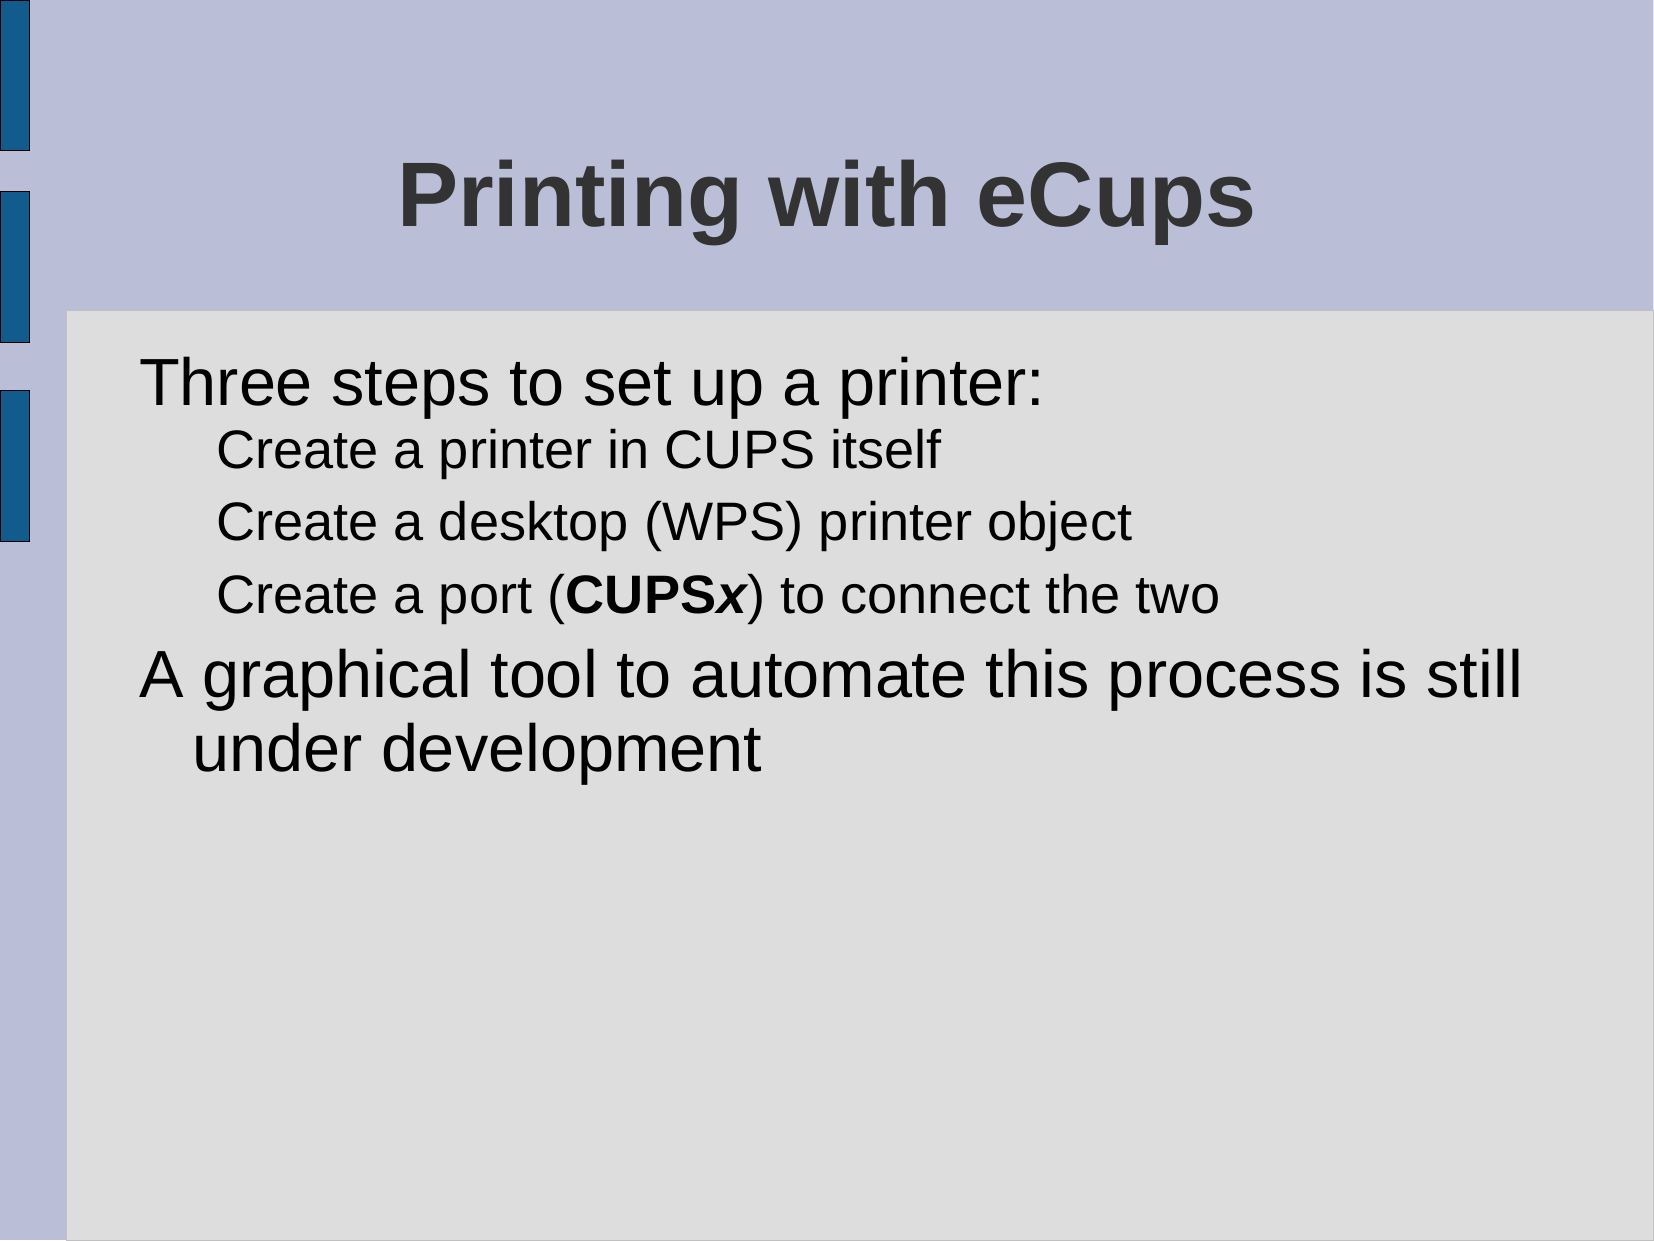

# Printing with eCups
Three steps to set up a printer:
Create a printer in CUPS itself
Create a desktop (WPS) printer object
Create a port (CUPSx) to connect the two
A graphical tool to automate this process is still under development